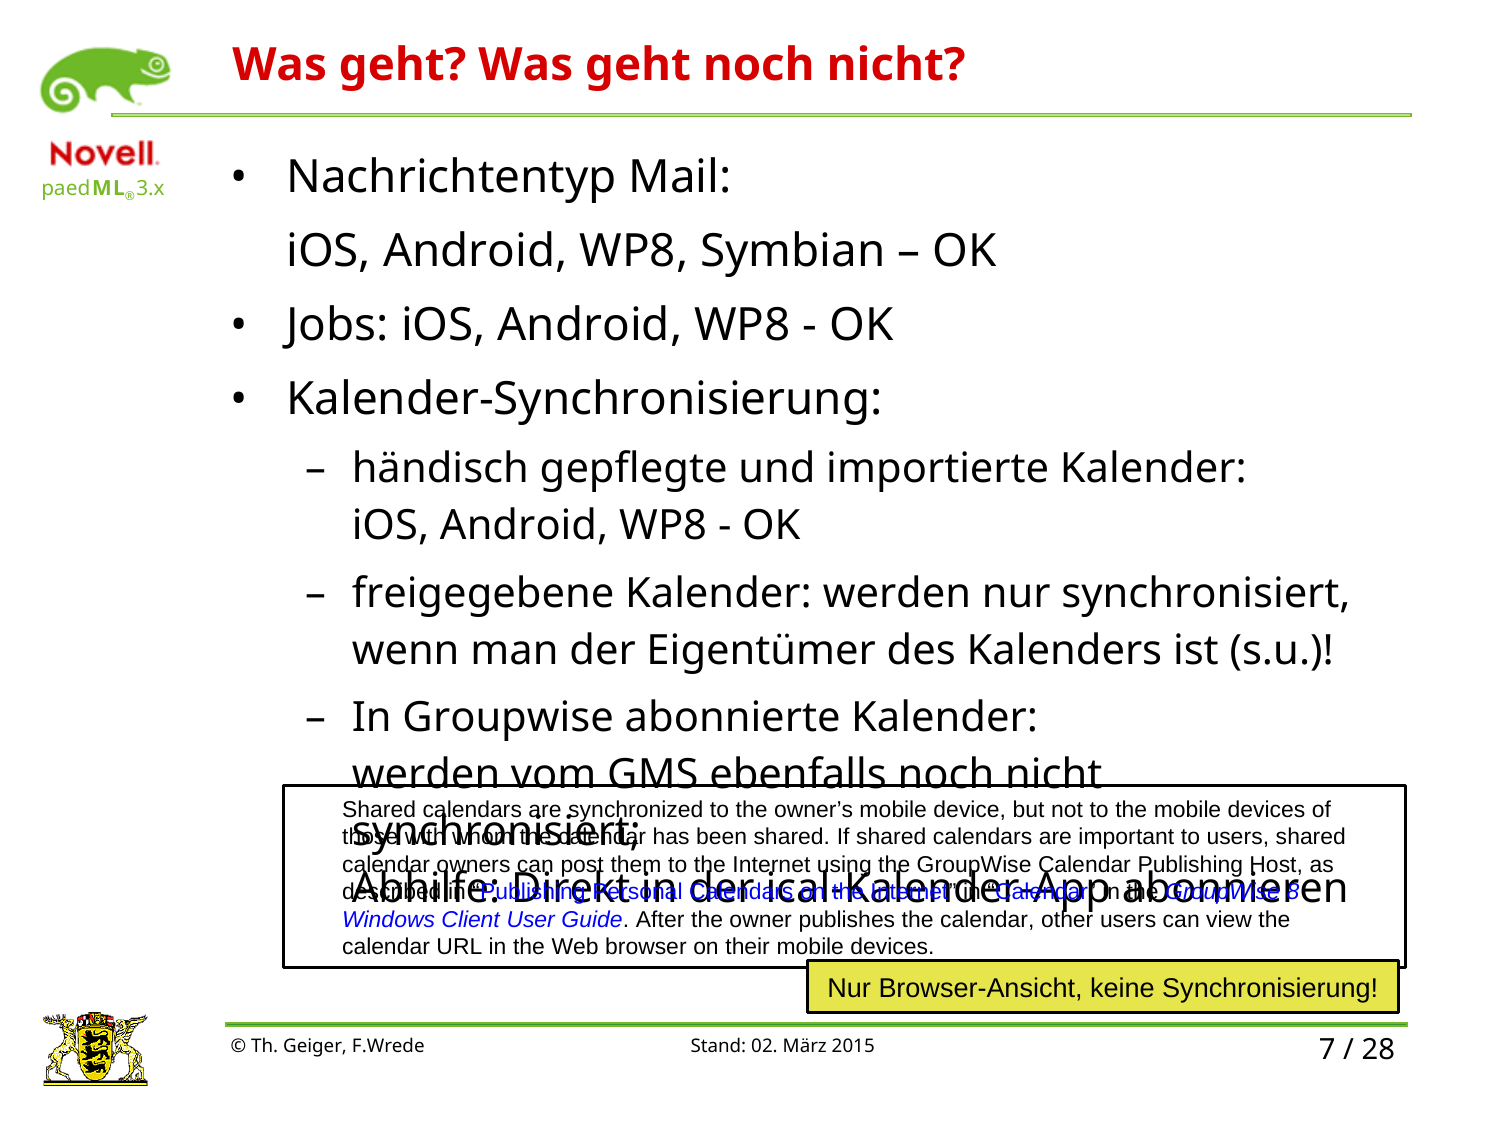

# Was geht? Was geht noch nicht?
Nachrichtentyp Mail:
iOS, Android, WP8, Symbian – OK
Jobs: iOS, Android, WP8 - OK
Kalender-Synchronisierung:
händisch gepflegte und importierte Kalender:
iOS, Android, WP8 - OK
freigegebene Kalender: werden nur synchronisiert, wenn man der Eigentümer des Kalenders ist (s.u.)!
In Groupwise abonnierte Kalender:
werden vom GMS ebenfalls noch nicht synchronisiert;
Abhilfe: Direkt in der ical-Kalender-App abonnieren
Shared calendars are synchronized to the owner’s mobile device, but not to the mobile devices of
those with whom the calendar has been shared. If shared calendars are important to users, shared
calendar owners can post them to the Internet using the GroupWise Calendar Publishing Host, as
described in “Publishing Personal Calendars on the Internet” in “Calendar” in the GroupWise 8
Windows Client User Guide. After the owner publishes the calendar, other users can view the
calendar URL in the Web browser on their mobile devices.
Nur Browser-Ansicht, keine Synchronisierung!
7
© Th. Geiger, F.Wrede
02. März 2015